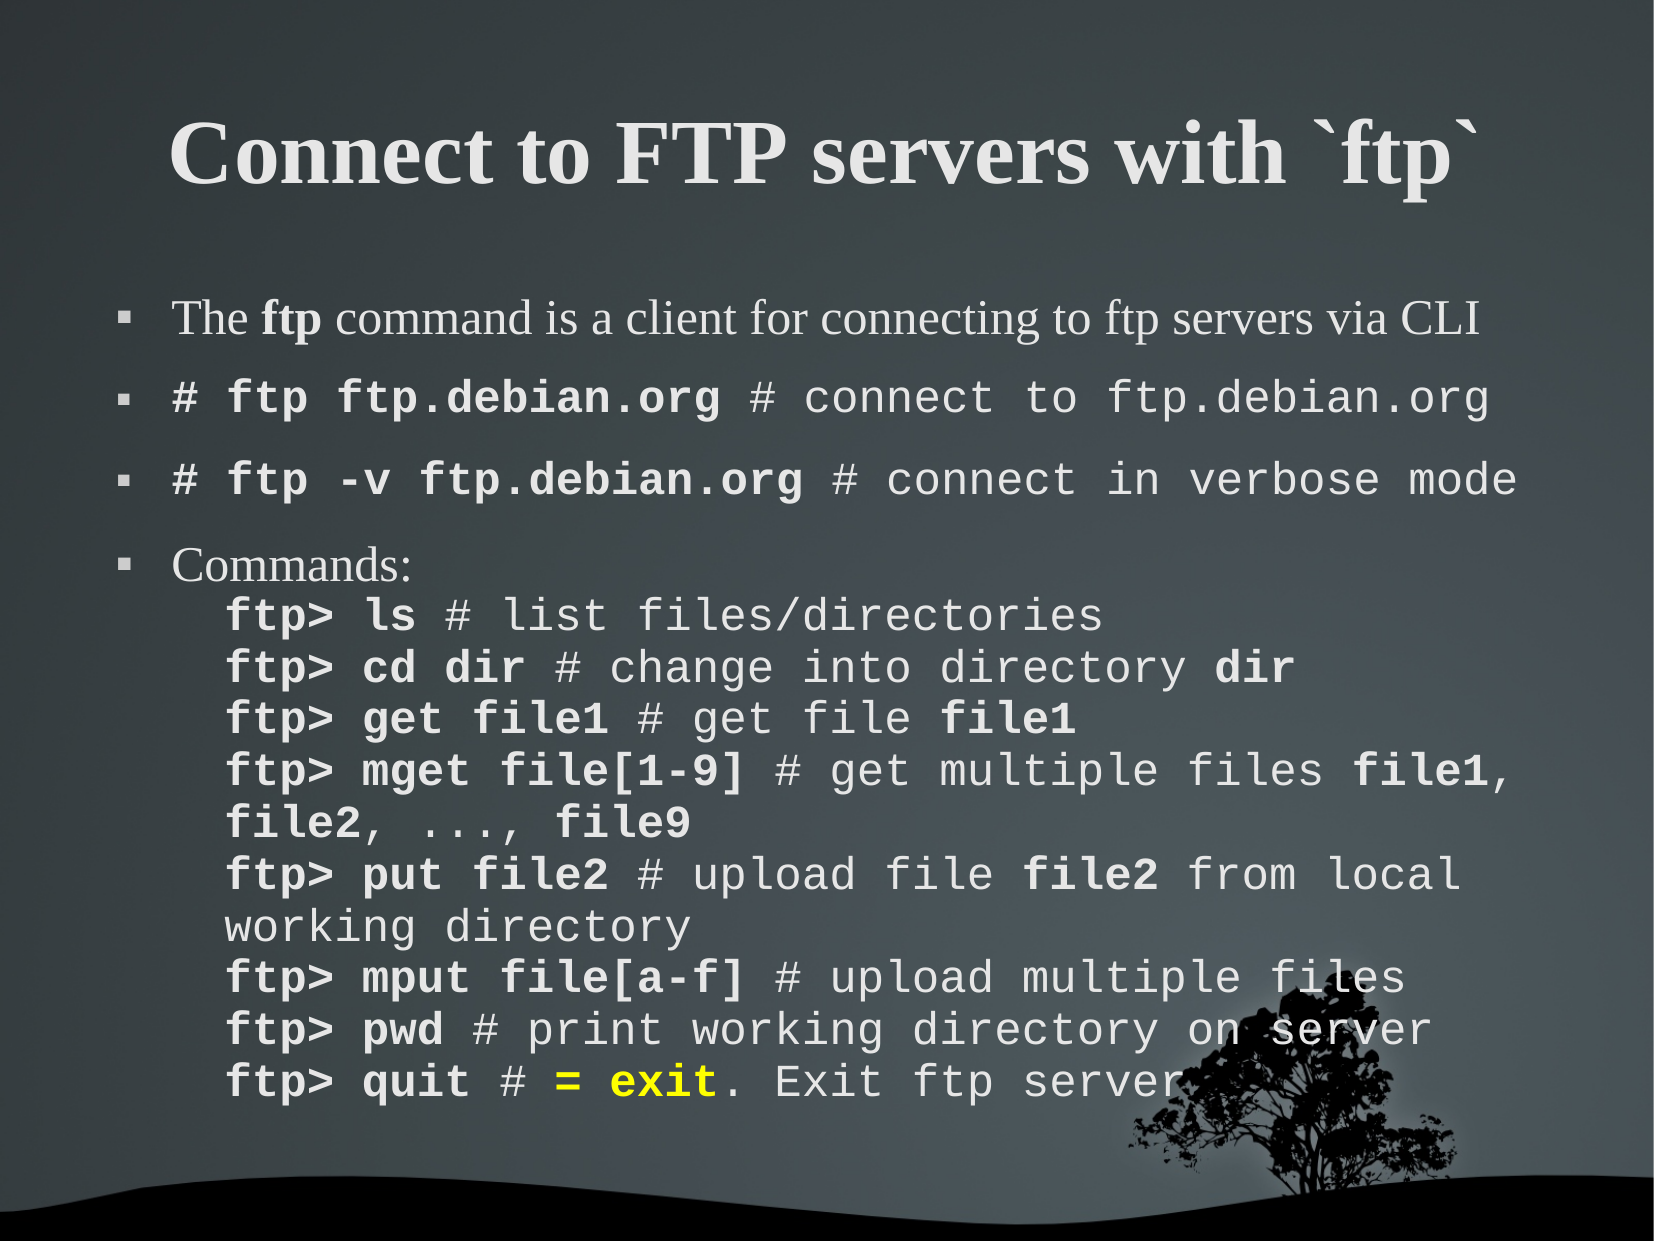

# Connect to FTP servers with `ftp`
The ftp command is a client for connecting to ftp servers via CLI
# ftp ftp.debian.org # connect to ftp.debian.org
# ftp -v ftp.debian.org # connect in verbose mode
Commands:
ftp> ls # list files/directories
ftp> cd dir # change into directory dir
ftp> get file1 # get file file1
ftp> mget file[1-9] # get multiple files file1, file2, ..., file9
ftp> put file2 # upload file file2 from local working directory
ftp> mput file[a-f] # upload multiple files
ftp> pwd # print working directory on server
ftp> quit # = exit. Exit ftp server